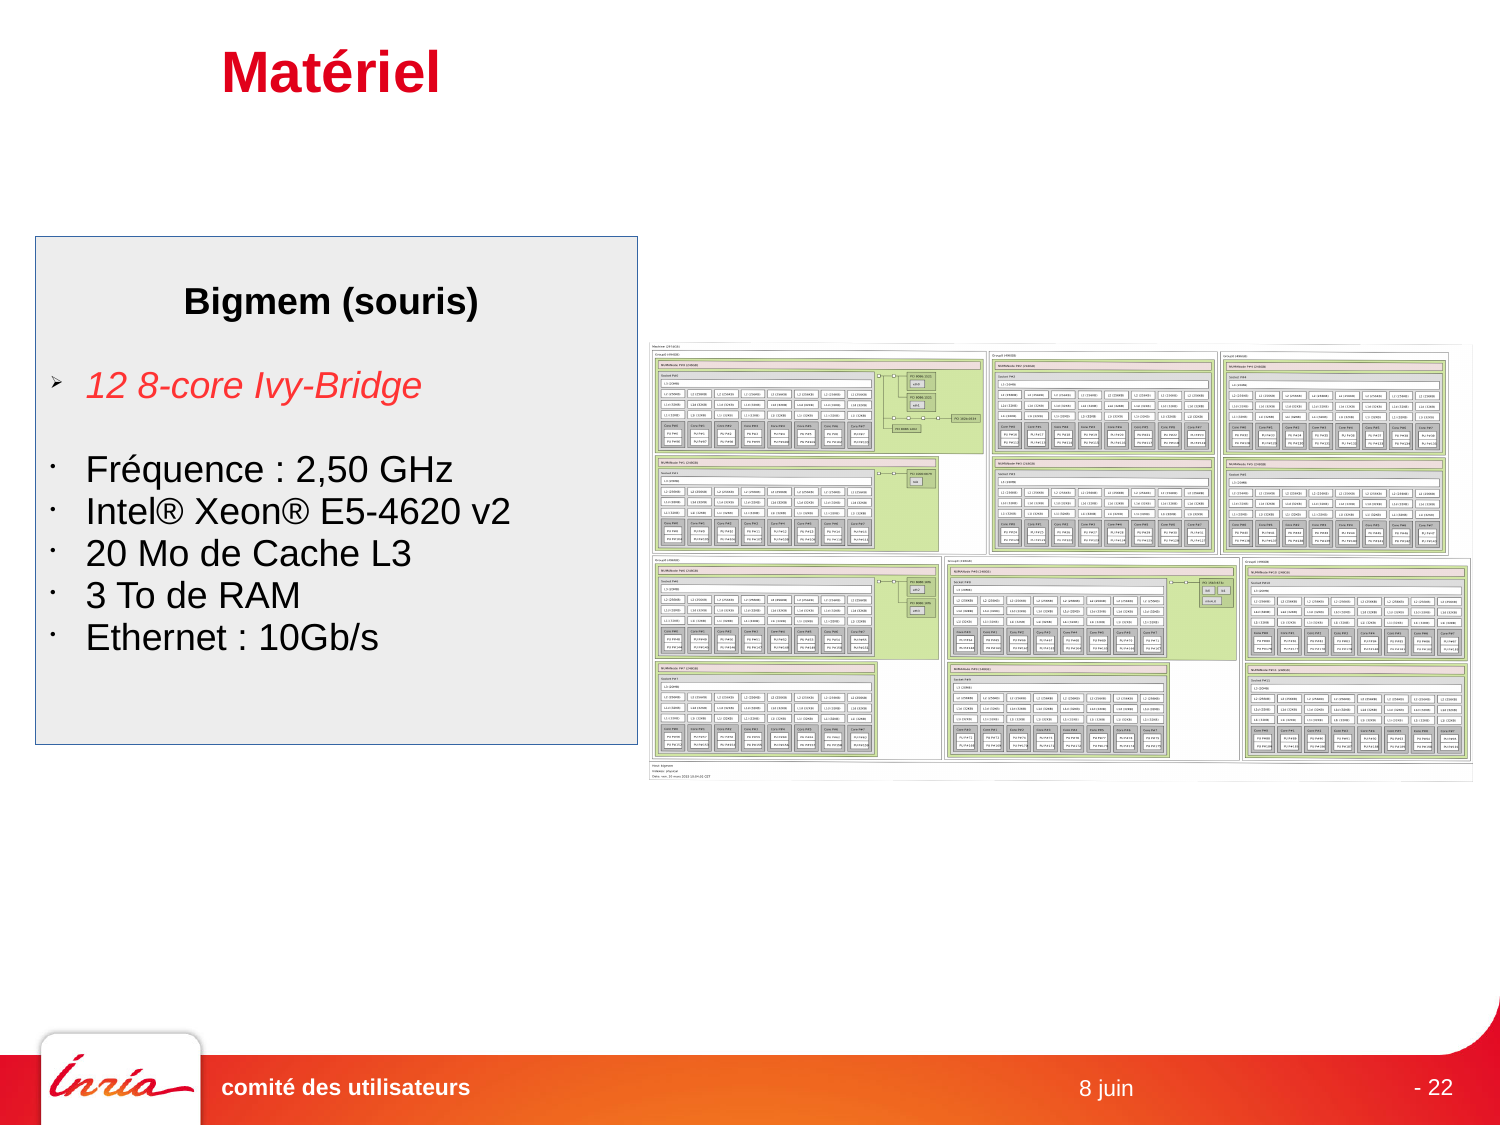

# Matériel
Bigmem (souris)
12 8-core Ivy-Bridge
Fréquence : 2,50 GHz
Intel® Xeon® E5-4620 v2
20 Mo de Cache L3
3 To de RAM
Ethernet : 10Gb/s
comité des utilisateurs
22
8 juin 2015